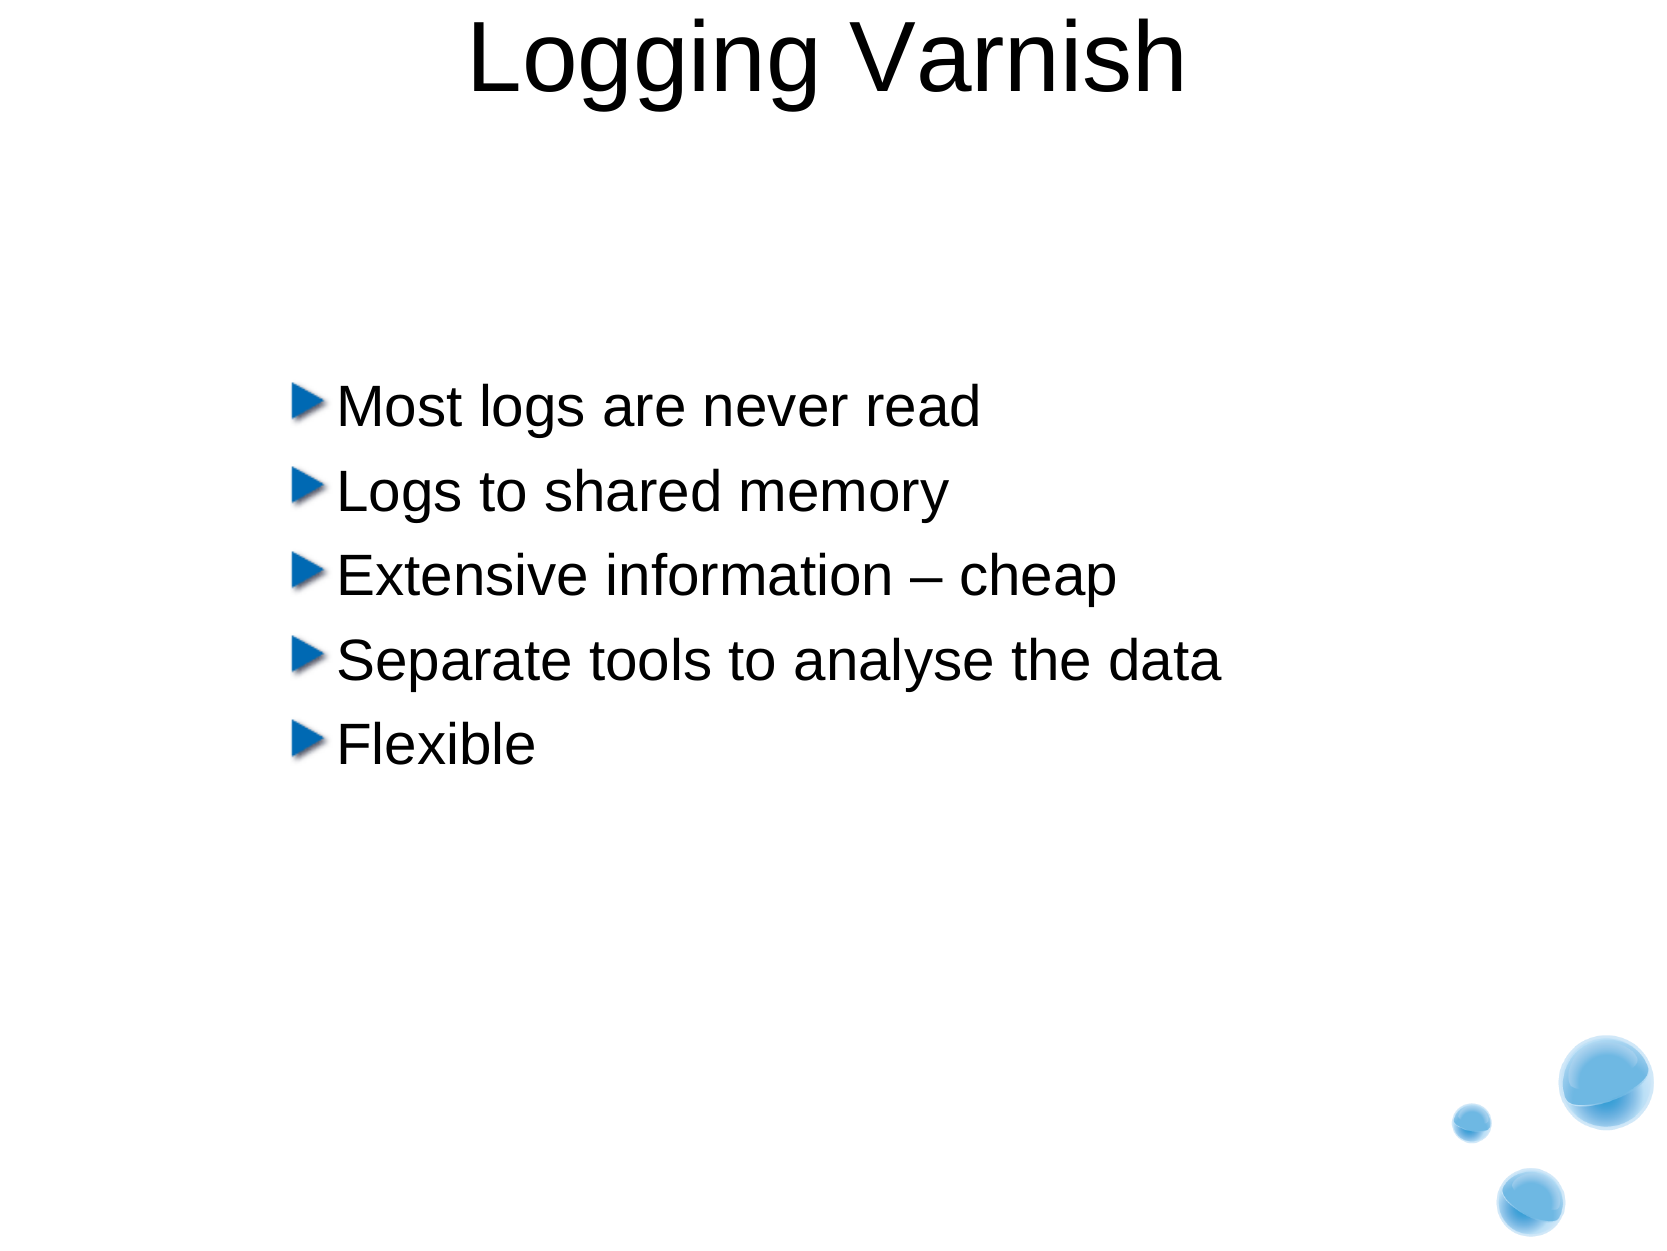

# Logging Varnish
Most logs are never read
Logs to shared memory
Extensive information – cheap
Separate tools to analyse the data
Flexible